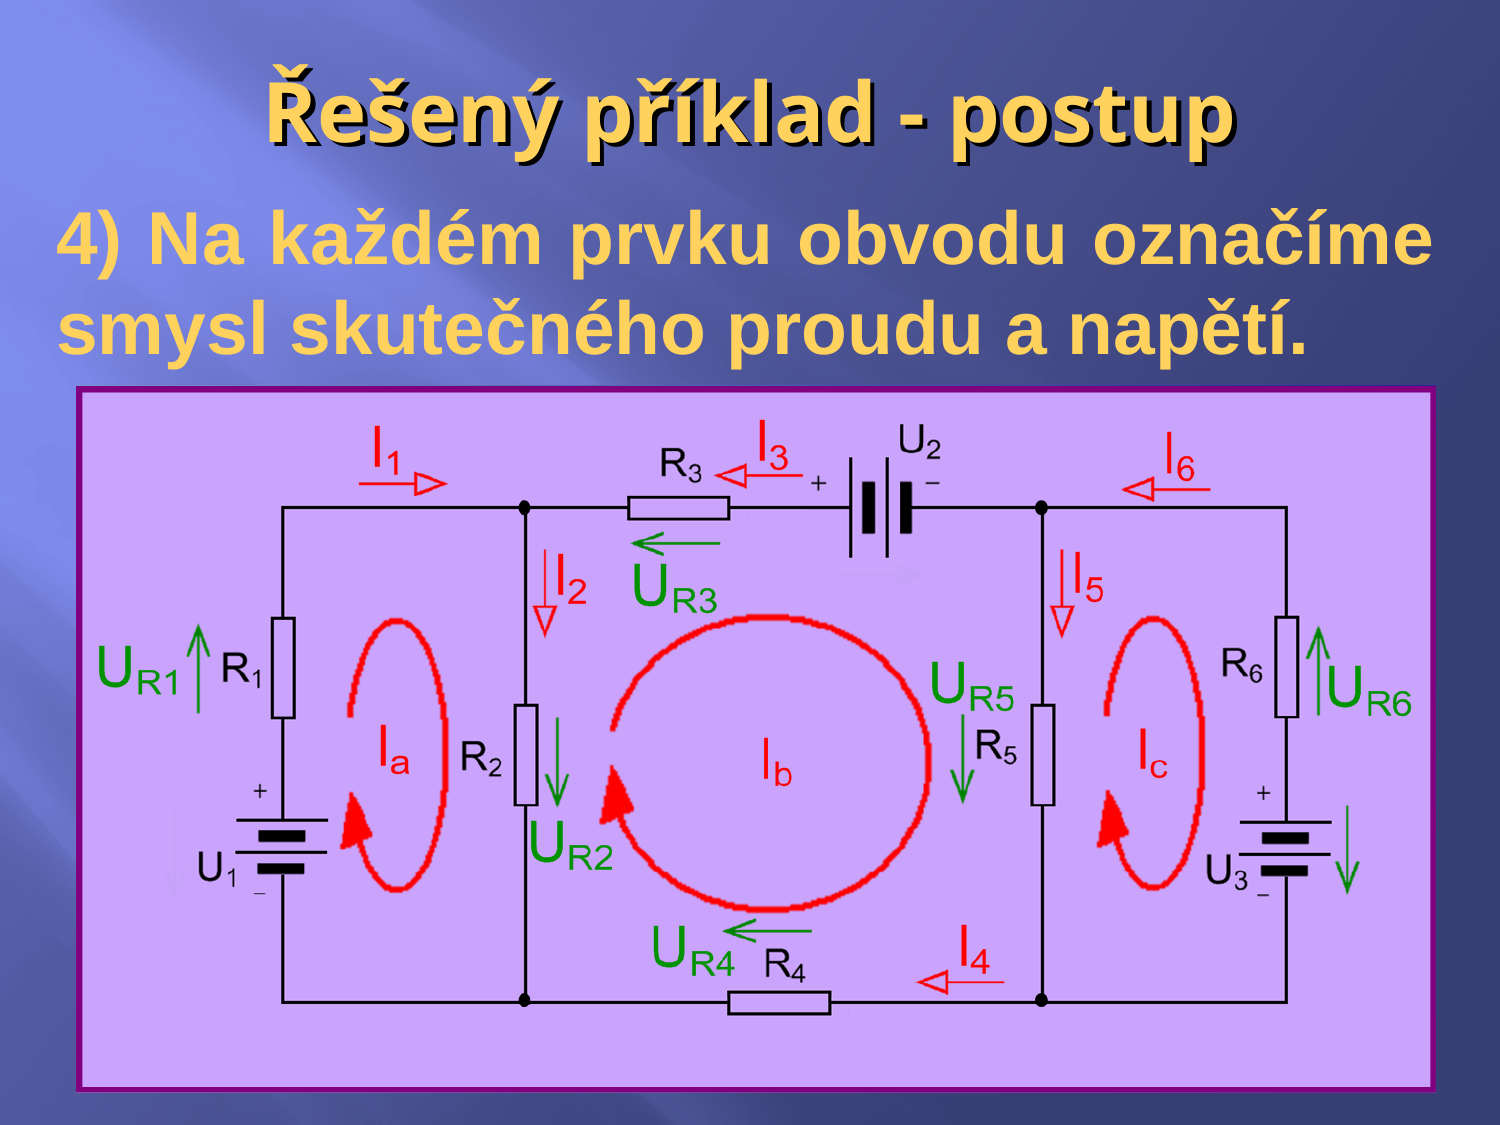

# Řešený příklad - postup
4) Na každém prvku obvodu označíme smysl skutečného proudu a napětí.